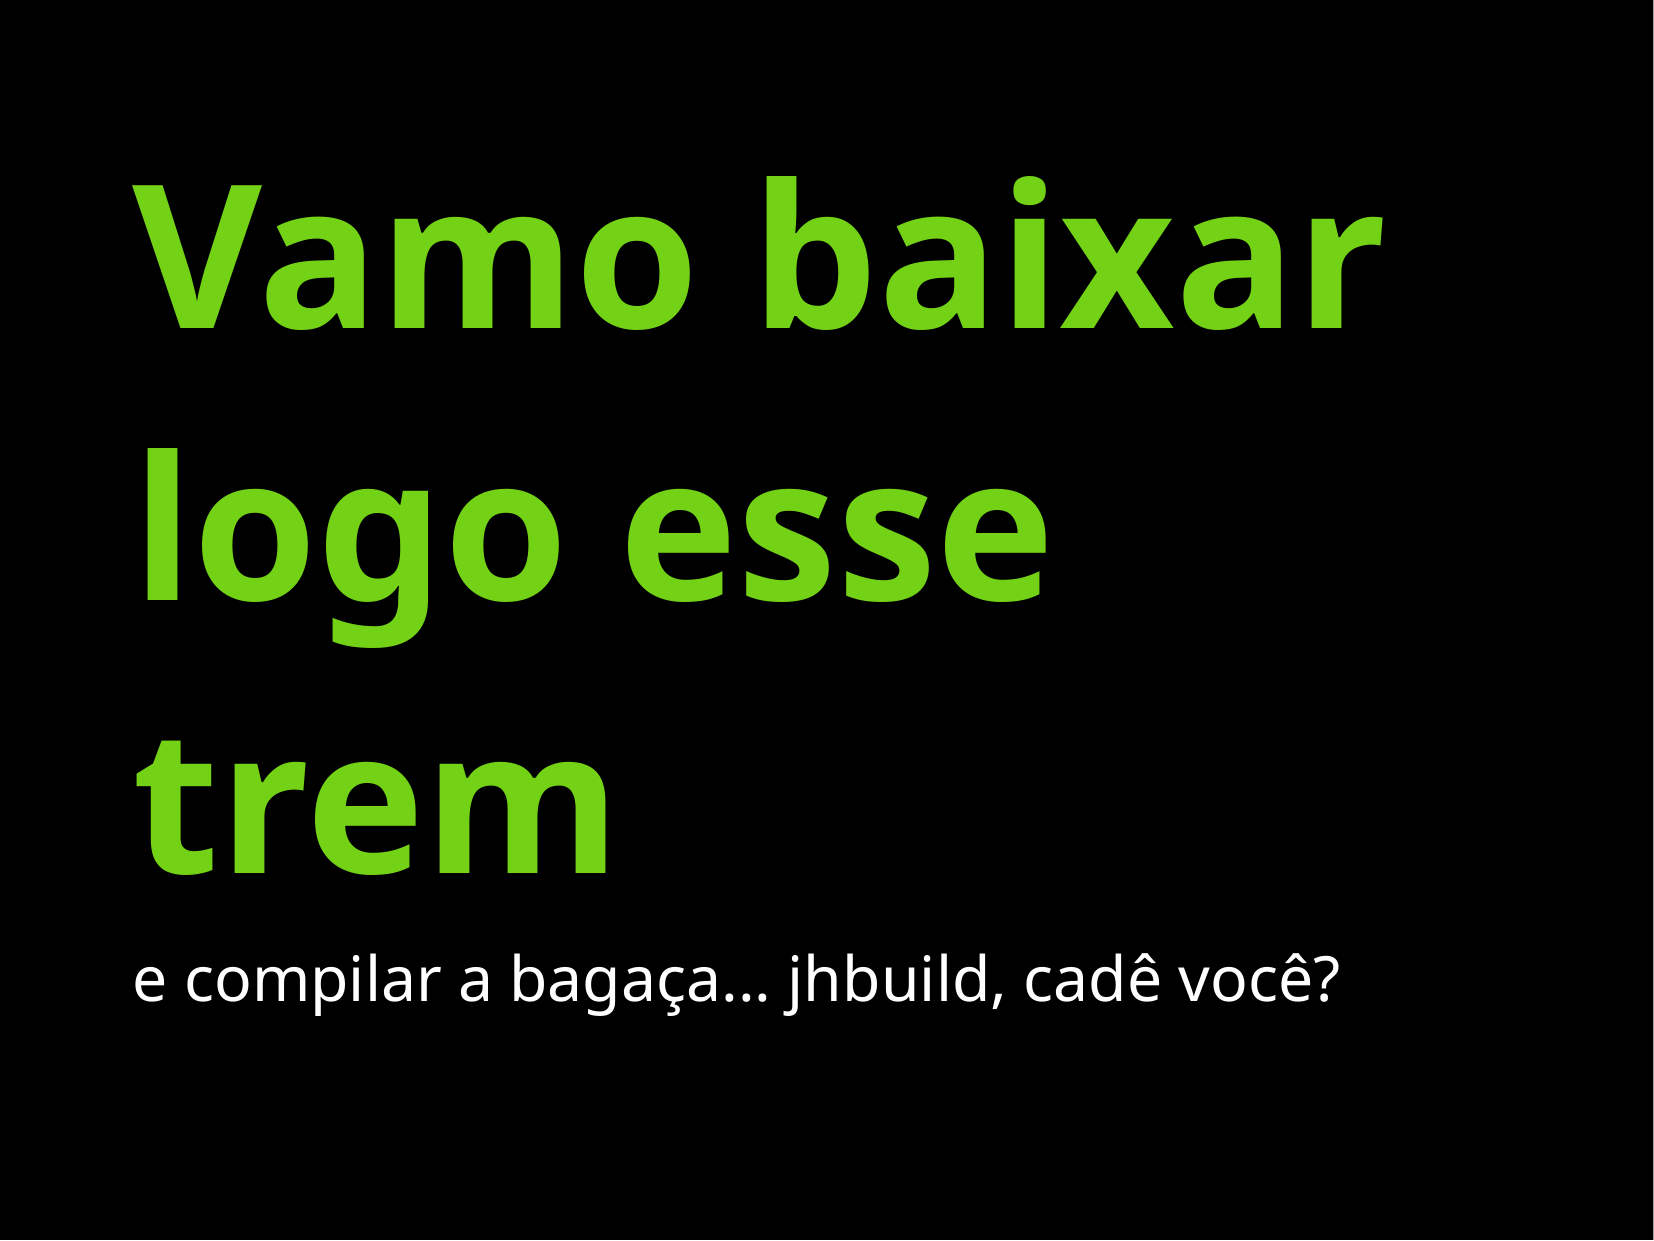

Vamo baixar logo esse trem
e compilar a bagaça... jhbuild, cadê você?